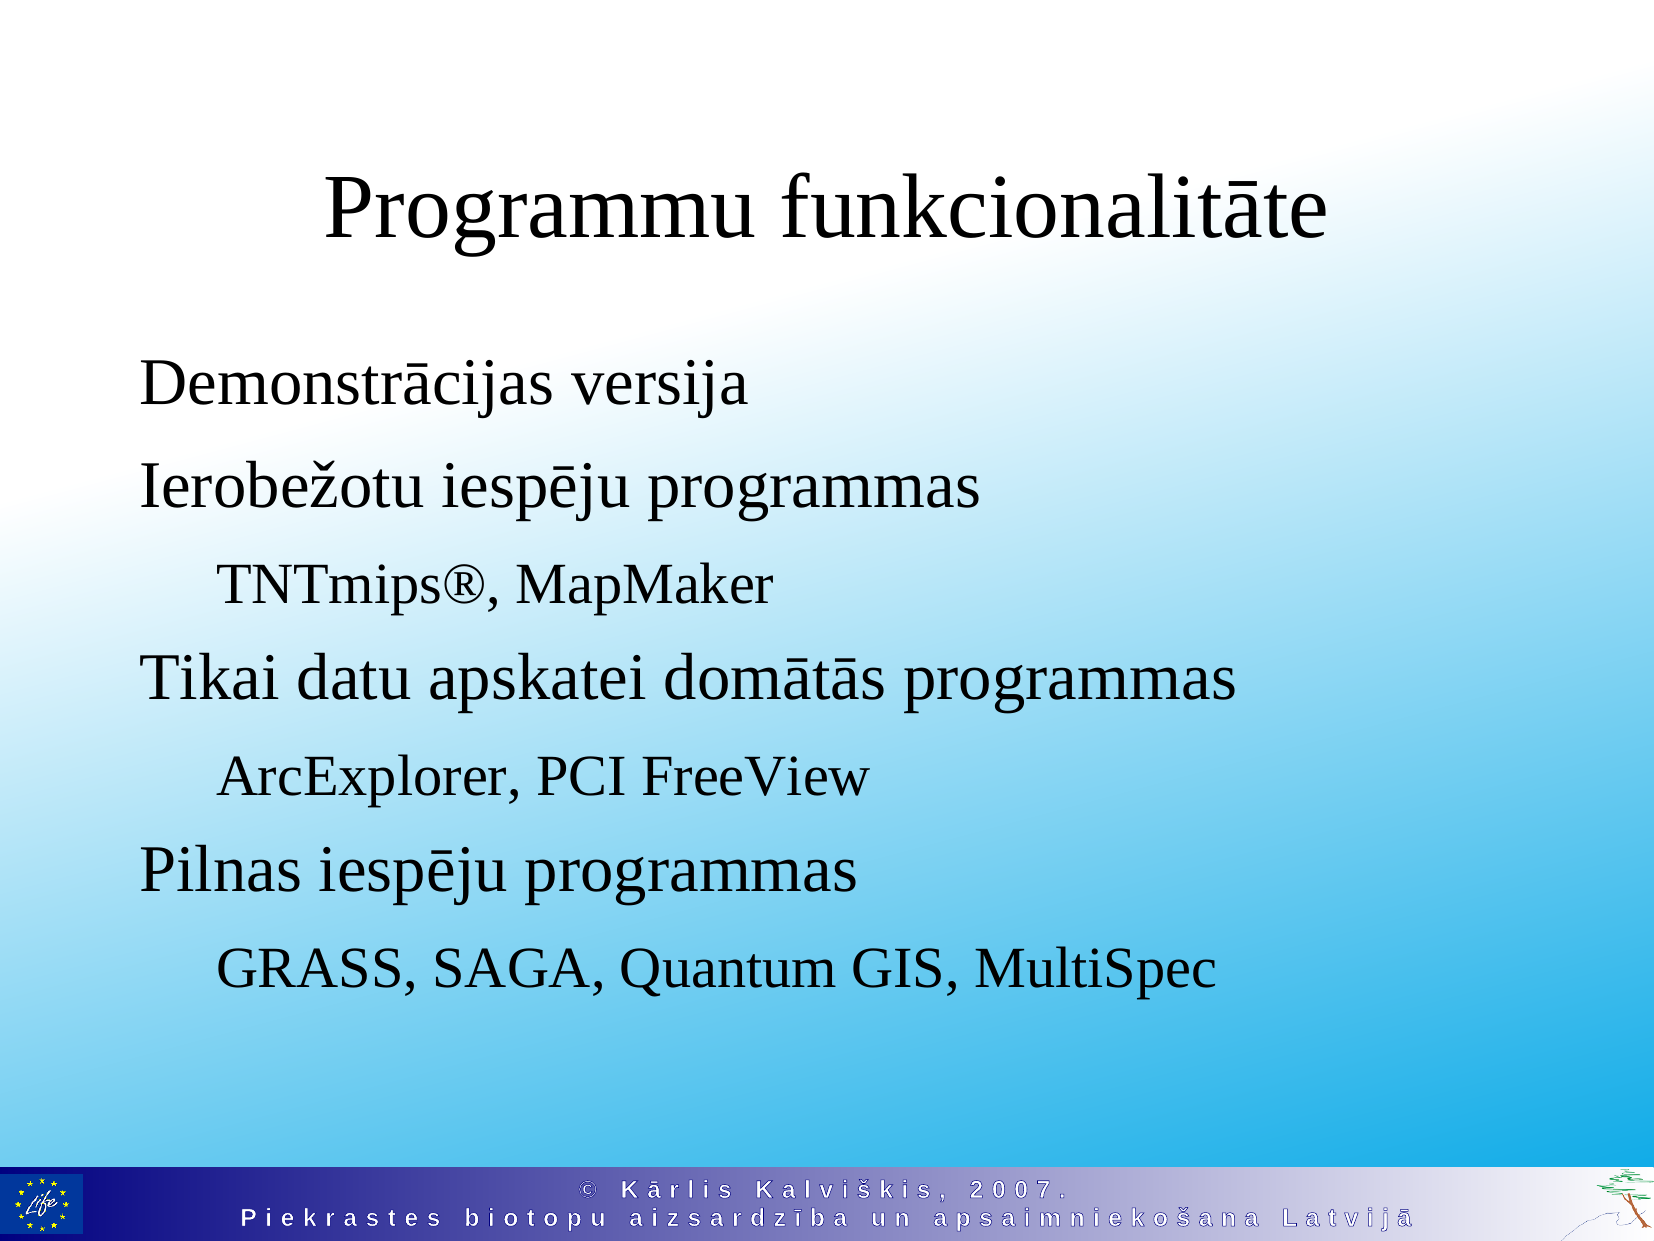

# Programmu funkcionalitāte
Demonstrācijas versija
Ierobežotu iespēju programmas
TNTmips®, MapMaker
Tikai datu apskatei domātās programmas
ArcExplorer, PCI FreeView
Pilnas iespēju programmas
GRASS, SAGA, Quantum GIS, MultiSpec